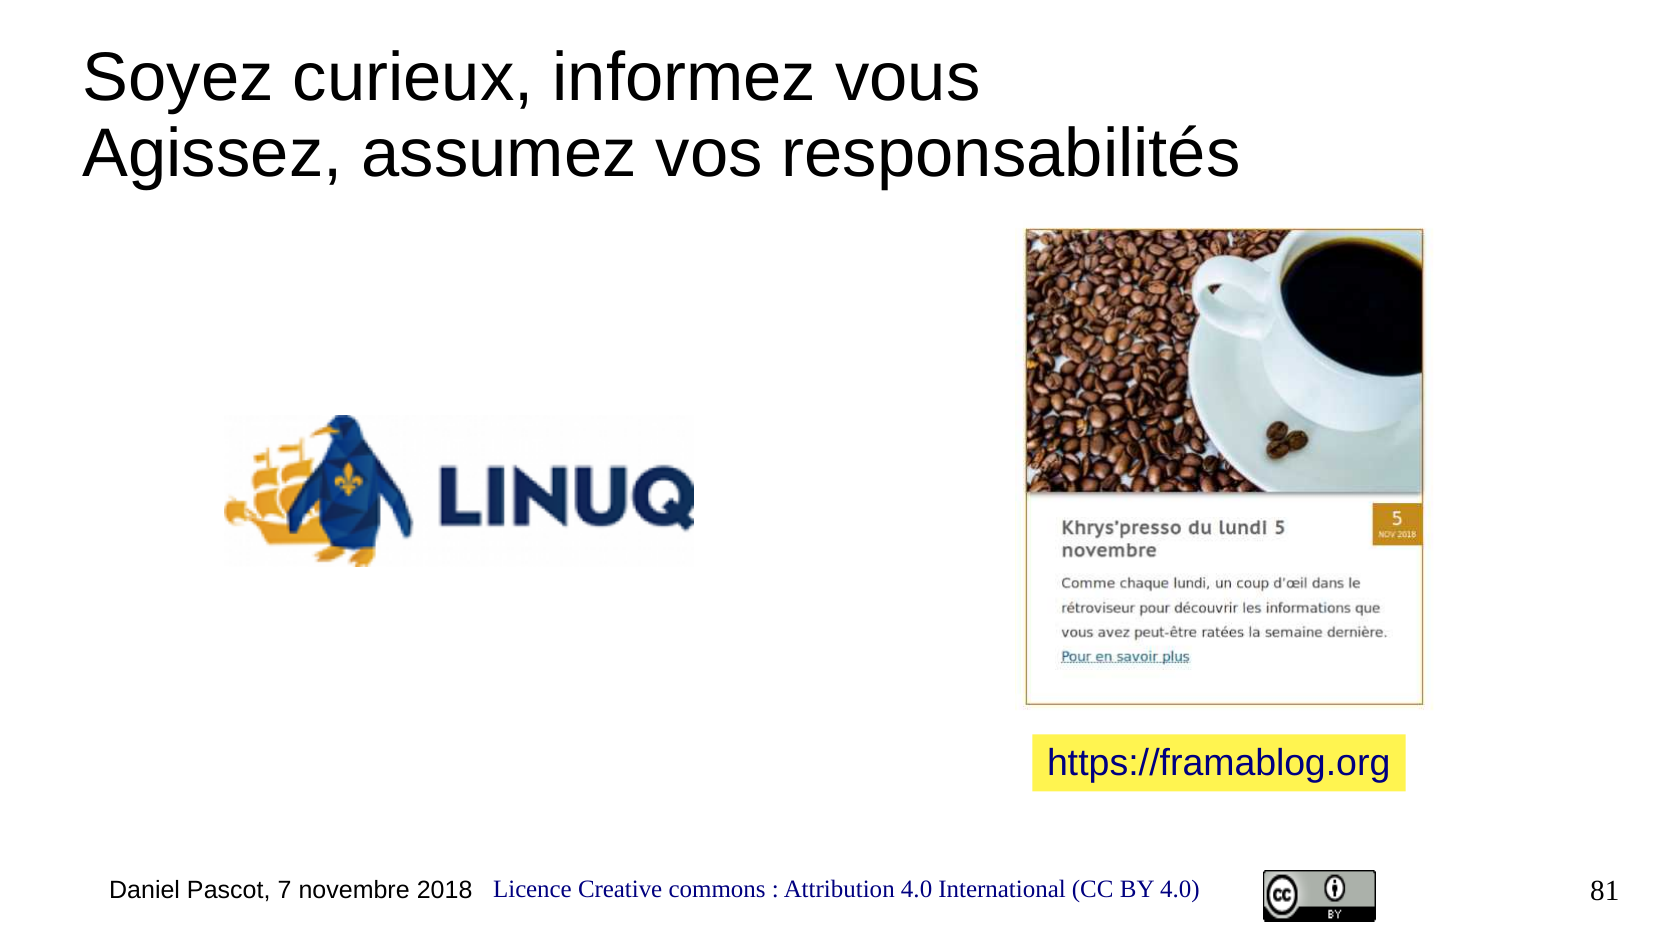

# Soyez curieux, informez vous Agissez, assumez vos responsabilités
https://framablog.org
81